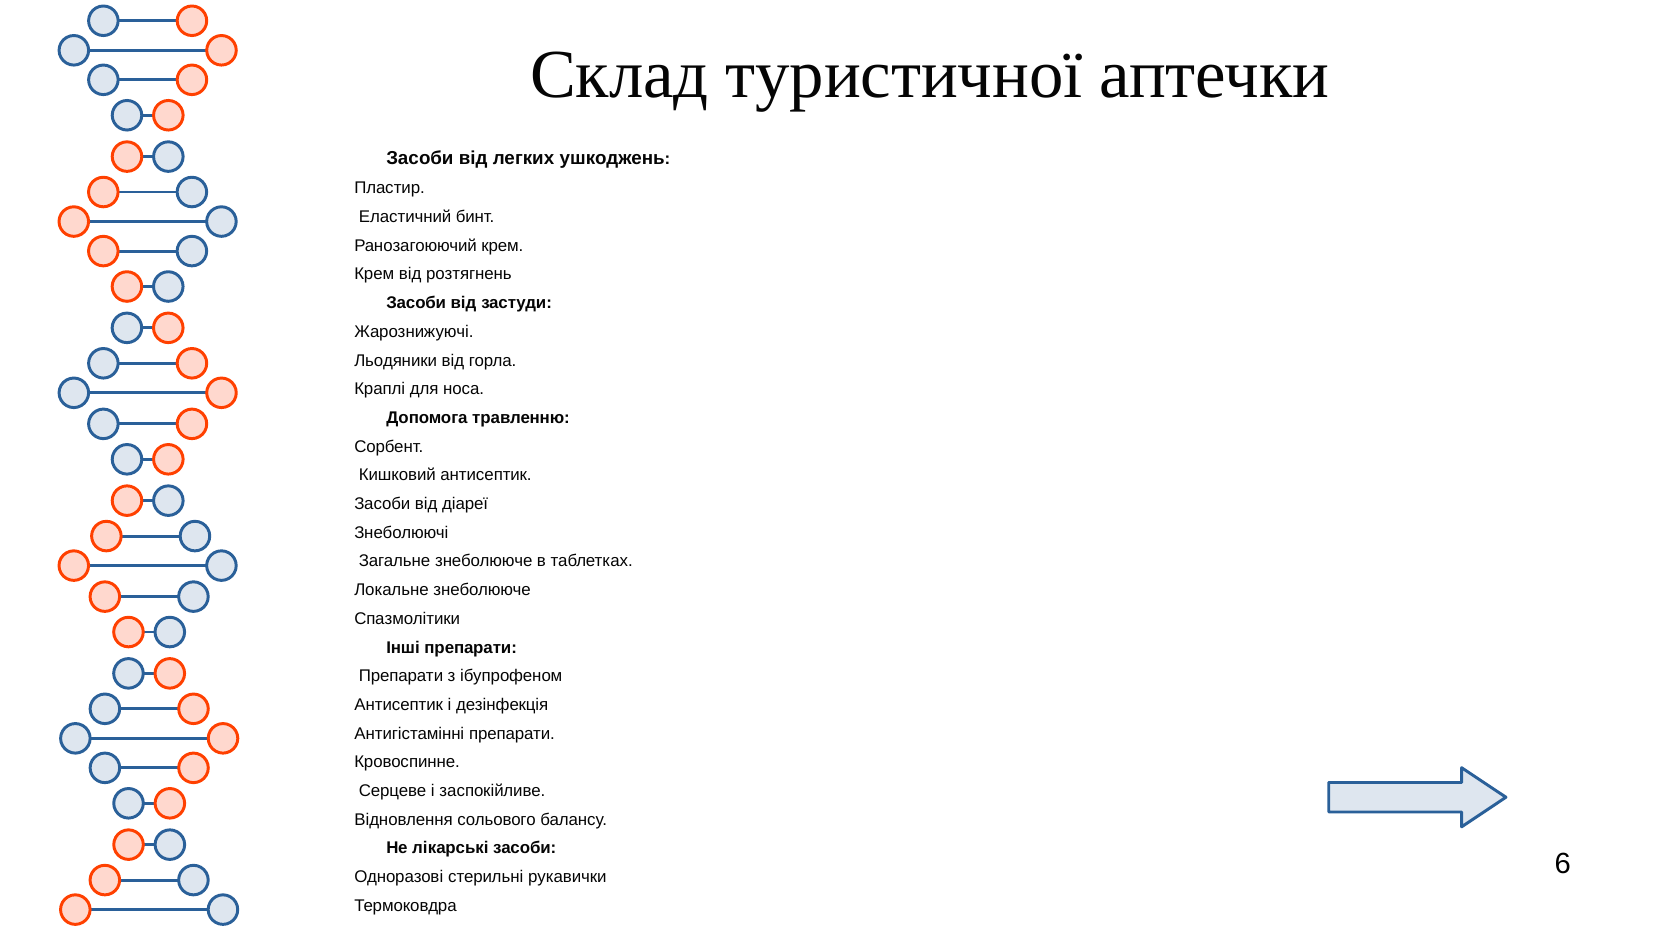

# Склад туристичної аптечки
Засоби від легких ушкоджень:
Пластир.
 Еластичний бинт.
Ранозагоюючий крем.
Крем від розтягнень
Засоби від застуди:
Жарознижуючі.
Льодяники від горла.
Краплі для носа.
Допомога травленню:
Сорбент.
 Кишковий антисептик.
Засоби від діареї
Знеболюючі
 Загальне знеболююче в таблетках.
Локальне знеболююче
Спазмолітики
Інші препарати:
 Препарати з ібупрофеном
Антисептик і дезінфекція
Антигістамінні препарати.
Кровоспинне.
 Серцеве і заспокійливе.
Відновлення сольового балансу.
Не лікарські засоби:
Одноразові стерильні рукавички
Термоковдра
6